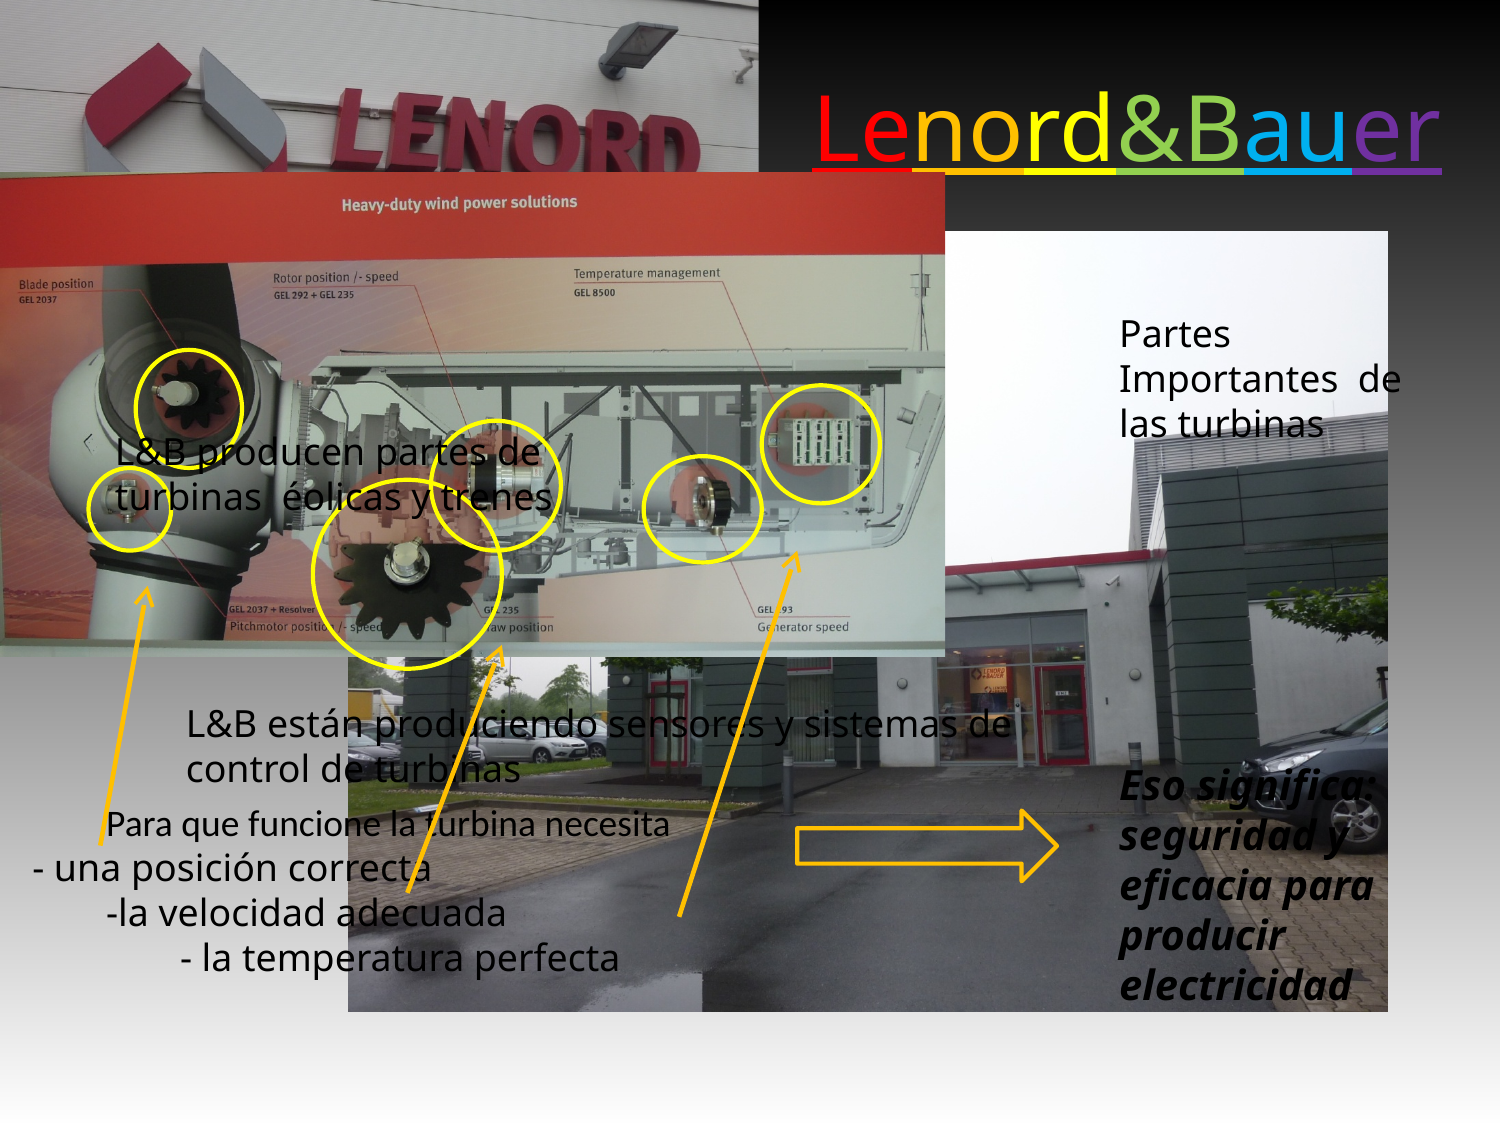

# Lenord&Bauer
Partes Importantes de las turbinas
L&B producen partes de turbinas éolicas y trenes
L&B están produciendo sensores y sistemas de control de turbinas
Eso significa: seguridad y eficacia para producir electricidad
	Para que funcione la turbina necesita
- una posición correcta
	-la velocidad adecuada
		- la temperatura perfecta